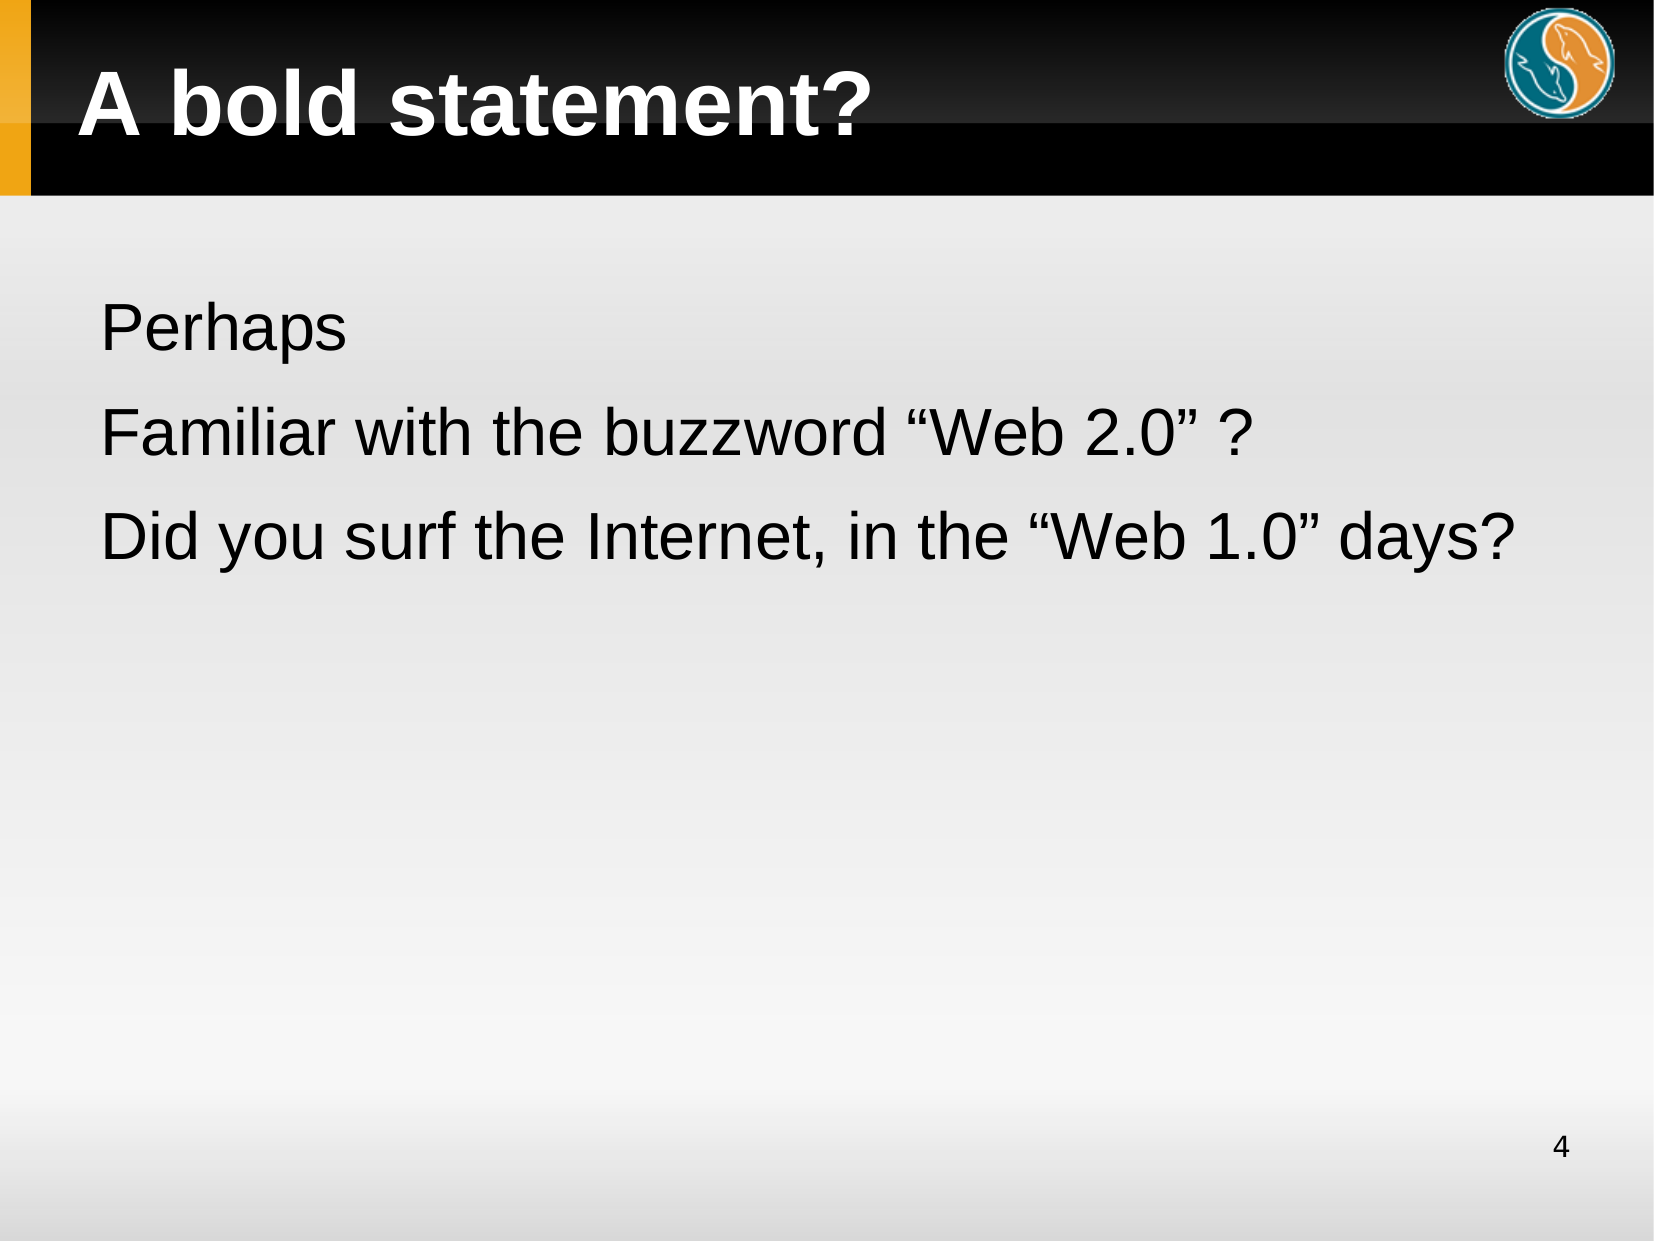

# A bold statement?
Perhaps
Familiar with the buzzword “Web 2.0” ?
Did you surf the Internet, in the “Web 1.0” days?
4